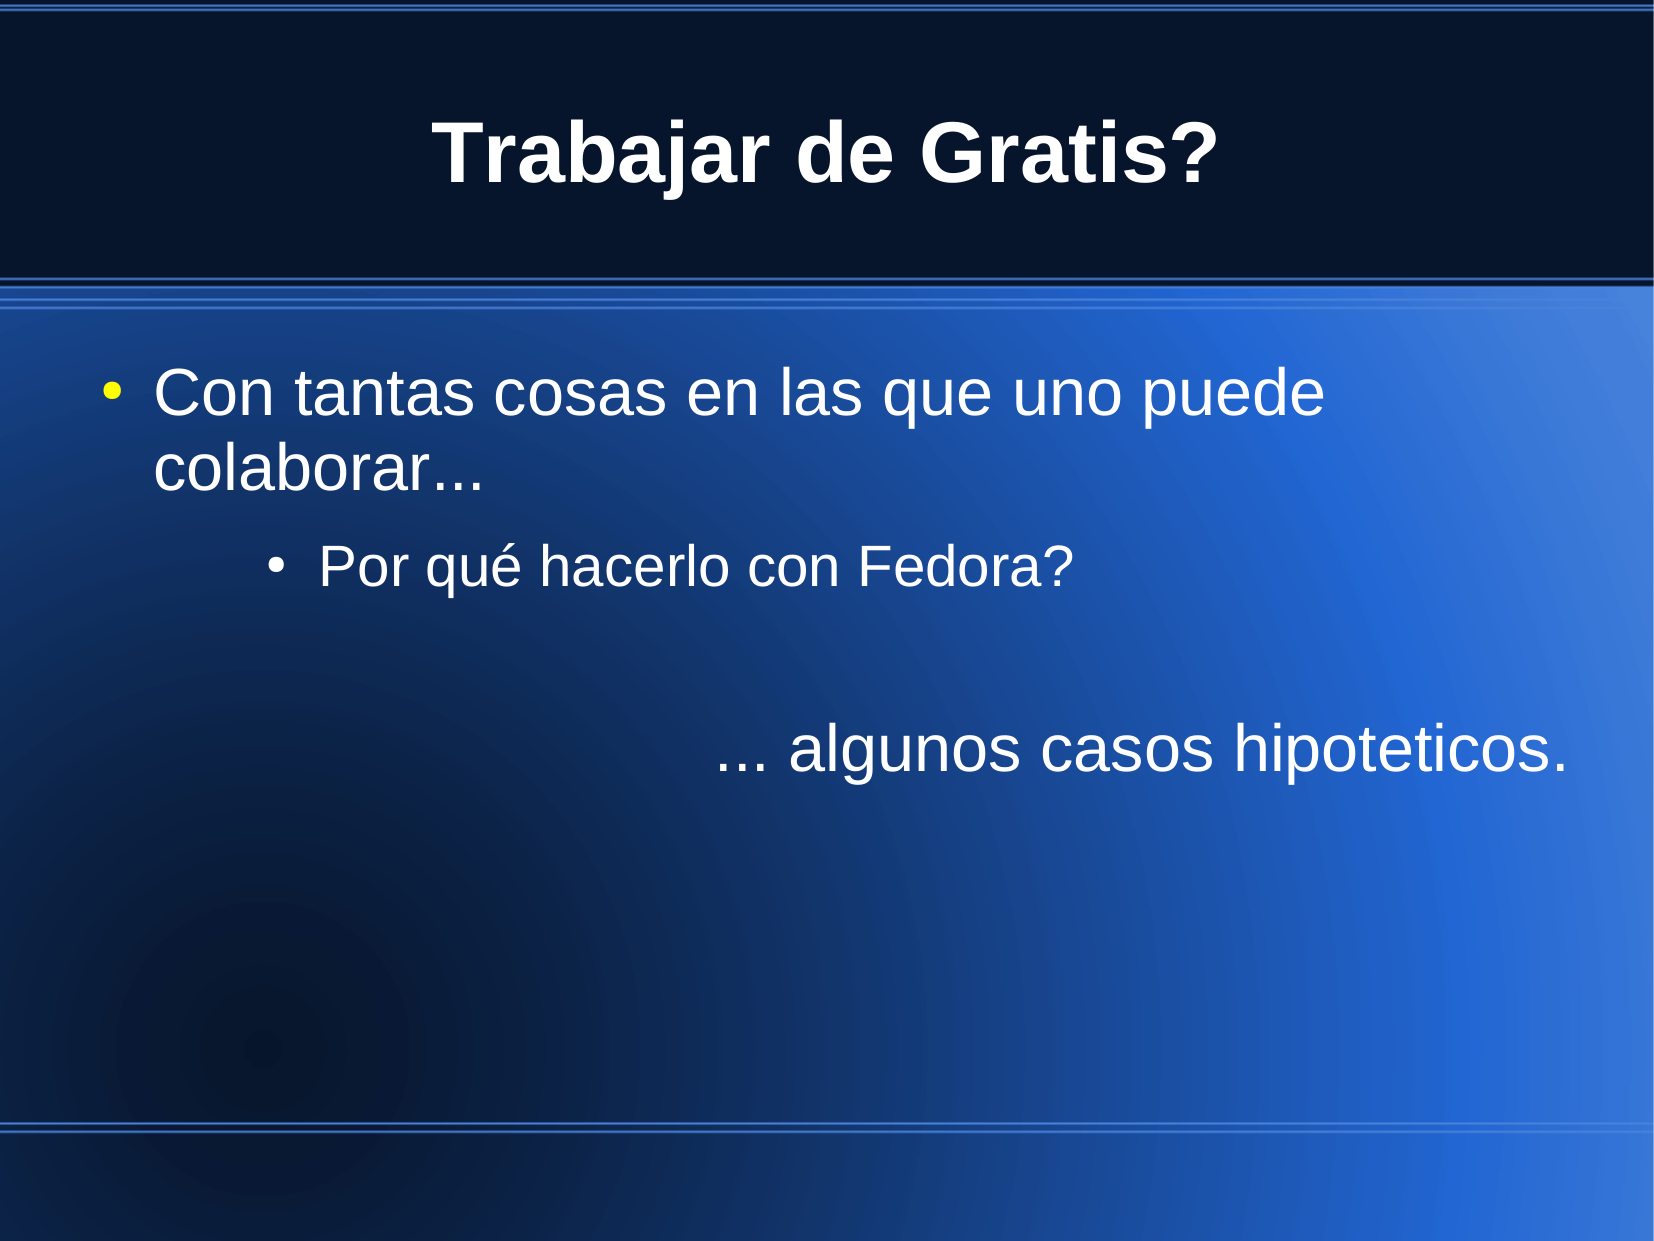

# Trabajar de Gratis?
Con tantas cosas en las que uno puede colaborar...
Por qué hacerlo con Fedora?
... algunos casos hipoteticos.